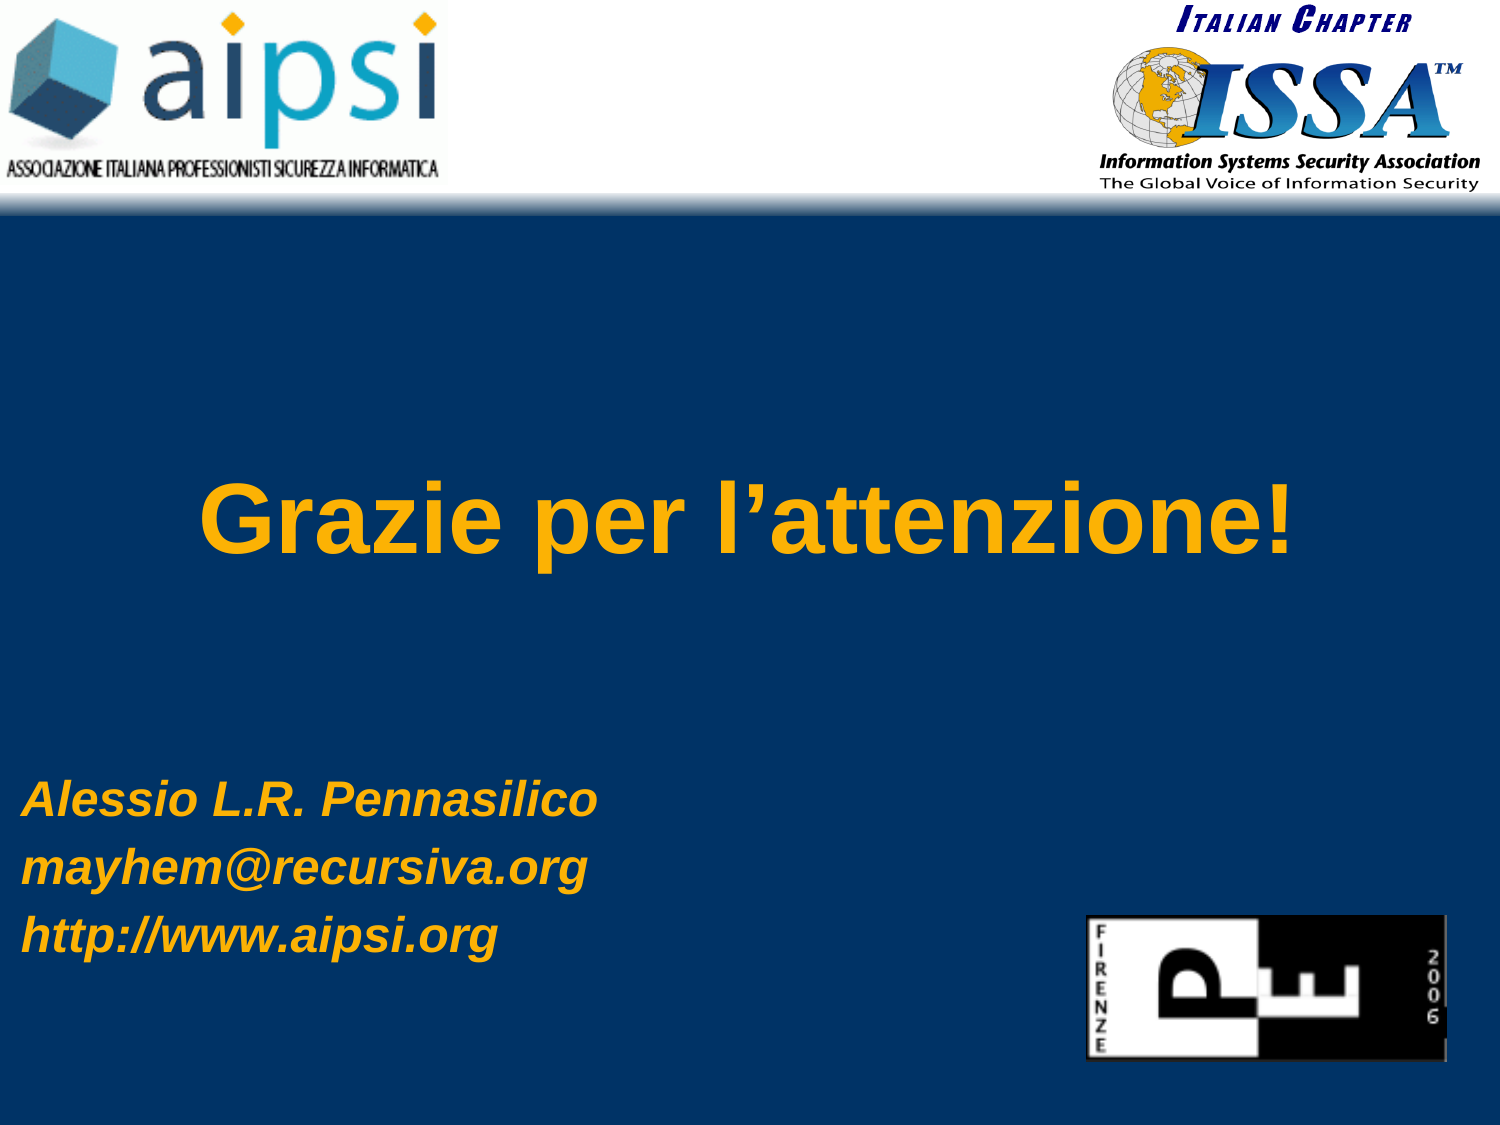

# Grazie per l’attenzione!
Alessio L.R. Pennasilico
mayhem@recursiva.org
http://www.aipsi.org